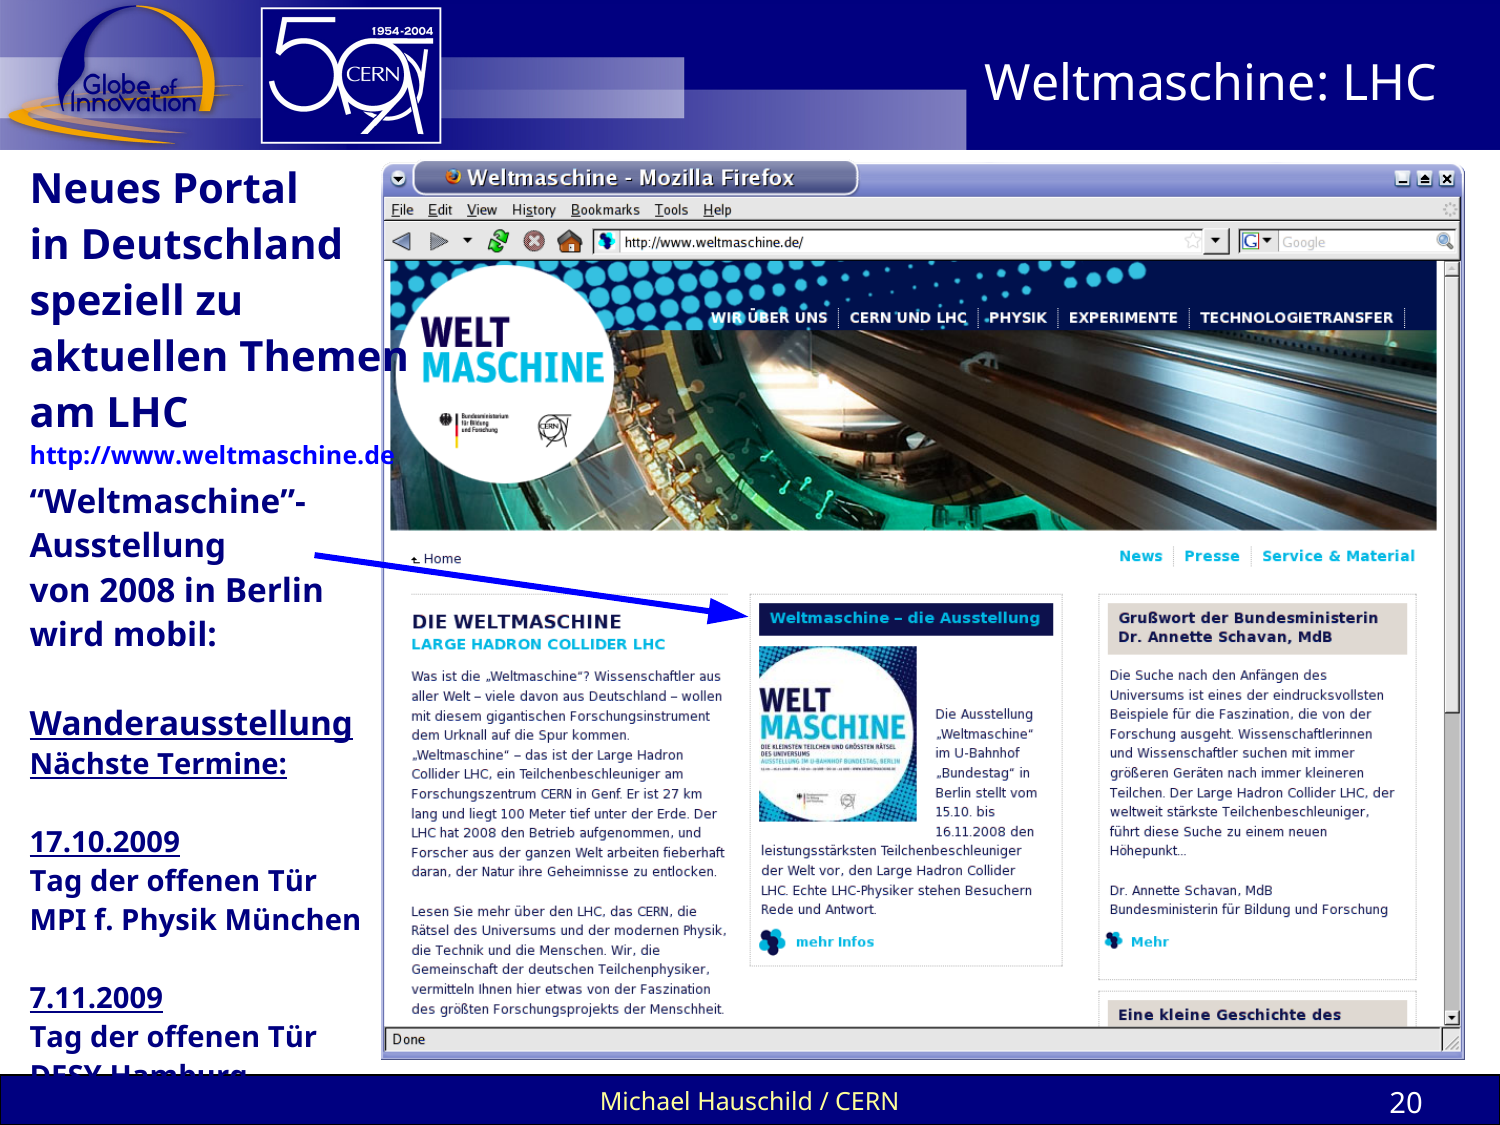

# Weltmaschine: LHC
Neues Portal
in Deutschland
speziell zu
aktuellen Themen
am LHC
http://www.weltmaschine.de
“Weltmaschine”-
Ausstellung
von 2008 in Berlin
wird mobil:
Wanderausstellung
Nächste Termine:
17.10.2009
Tag der offenen Tür
MPI f. Physik München
7.11.2009
Tag der offenen Tür
DESY Hamburg